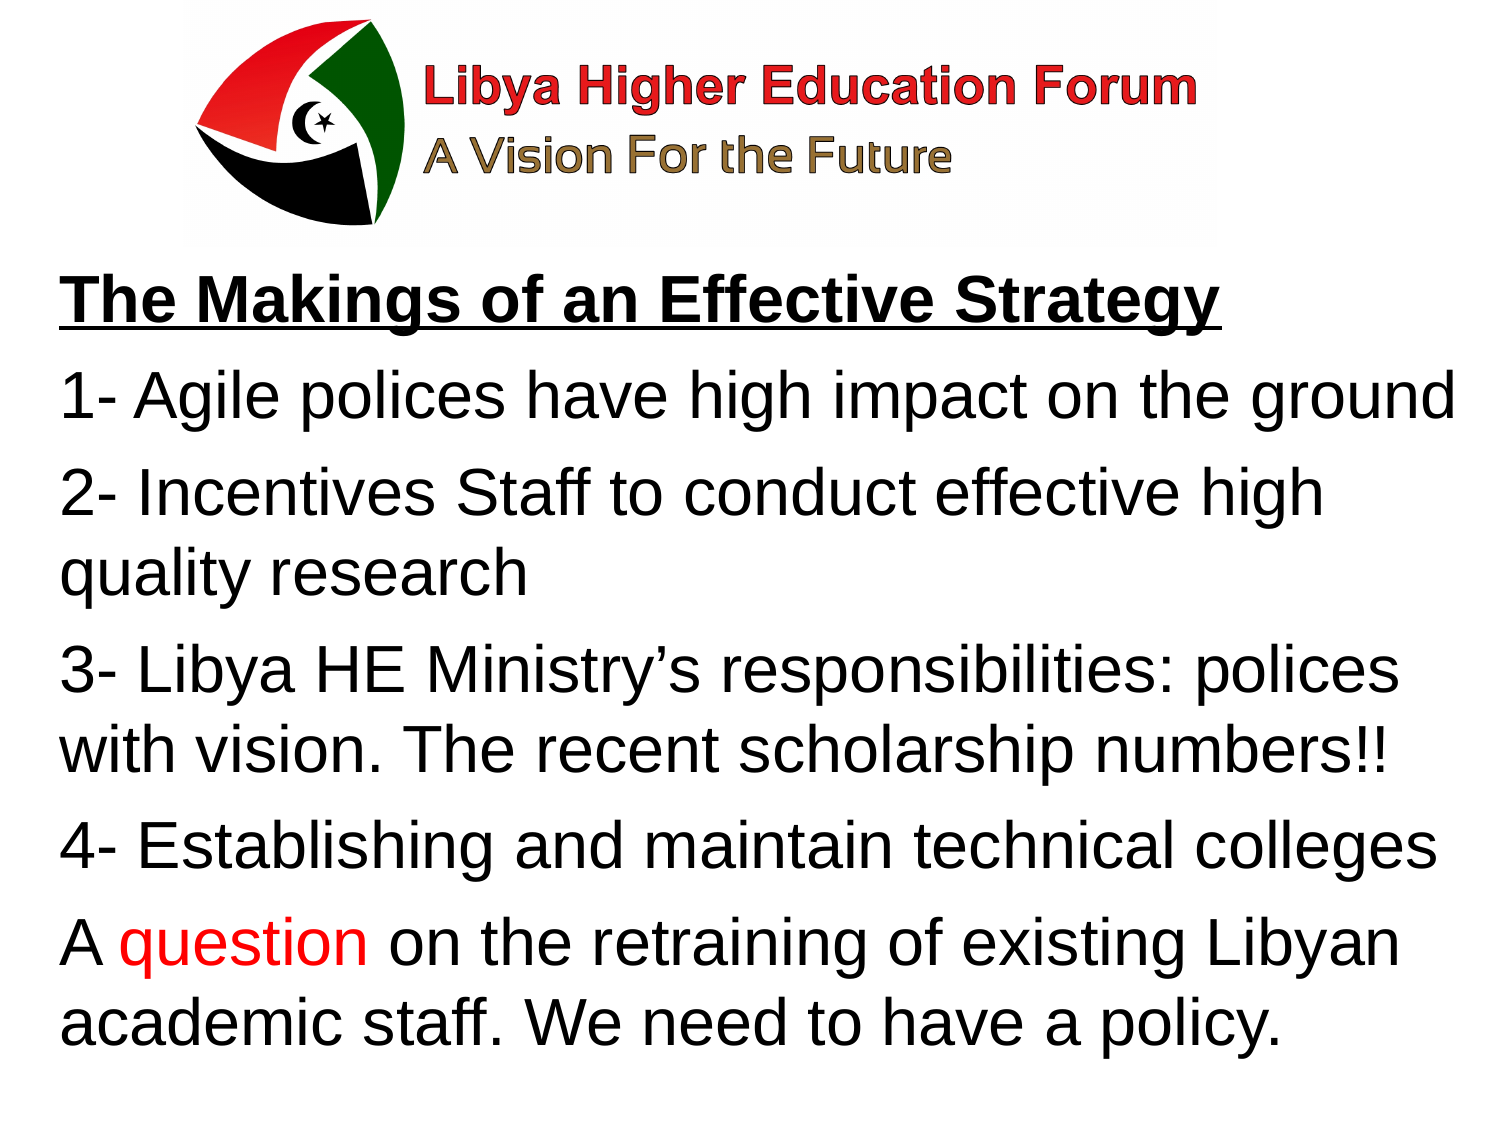

# The Makings of an Effective Strategy
1- Agile polices have high impact on the ground
2- Incentives Staff to conduct effective high quality research
3- Libya HE Ministry’s responsibilities: polices with vision. The recent scholarship numbers!!
4- Establishing and maintain technical colleges
A question on the retraining of existing Libyan academic staff. We need to have a policy.